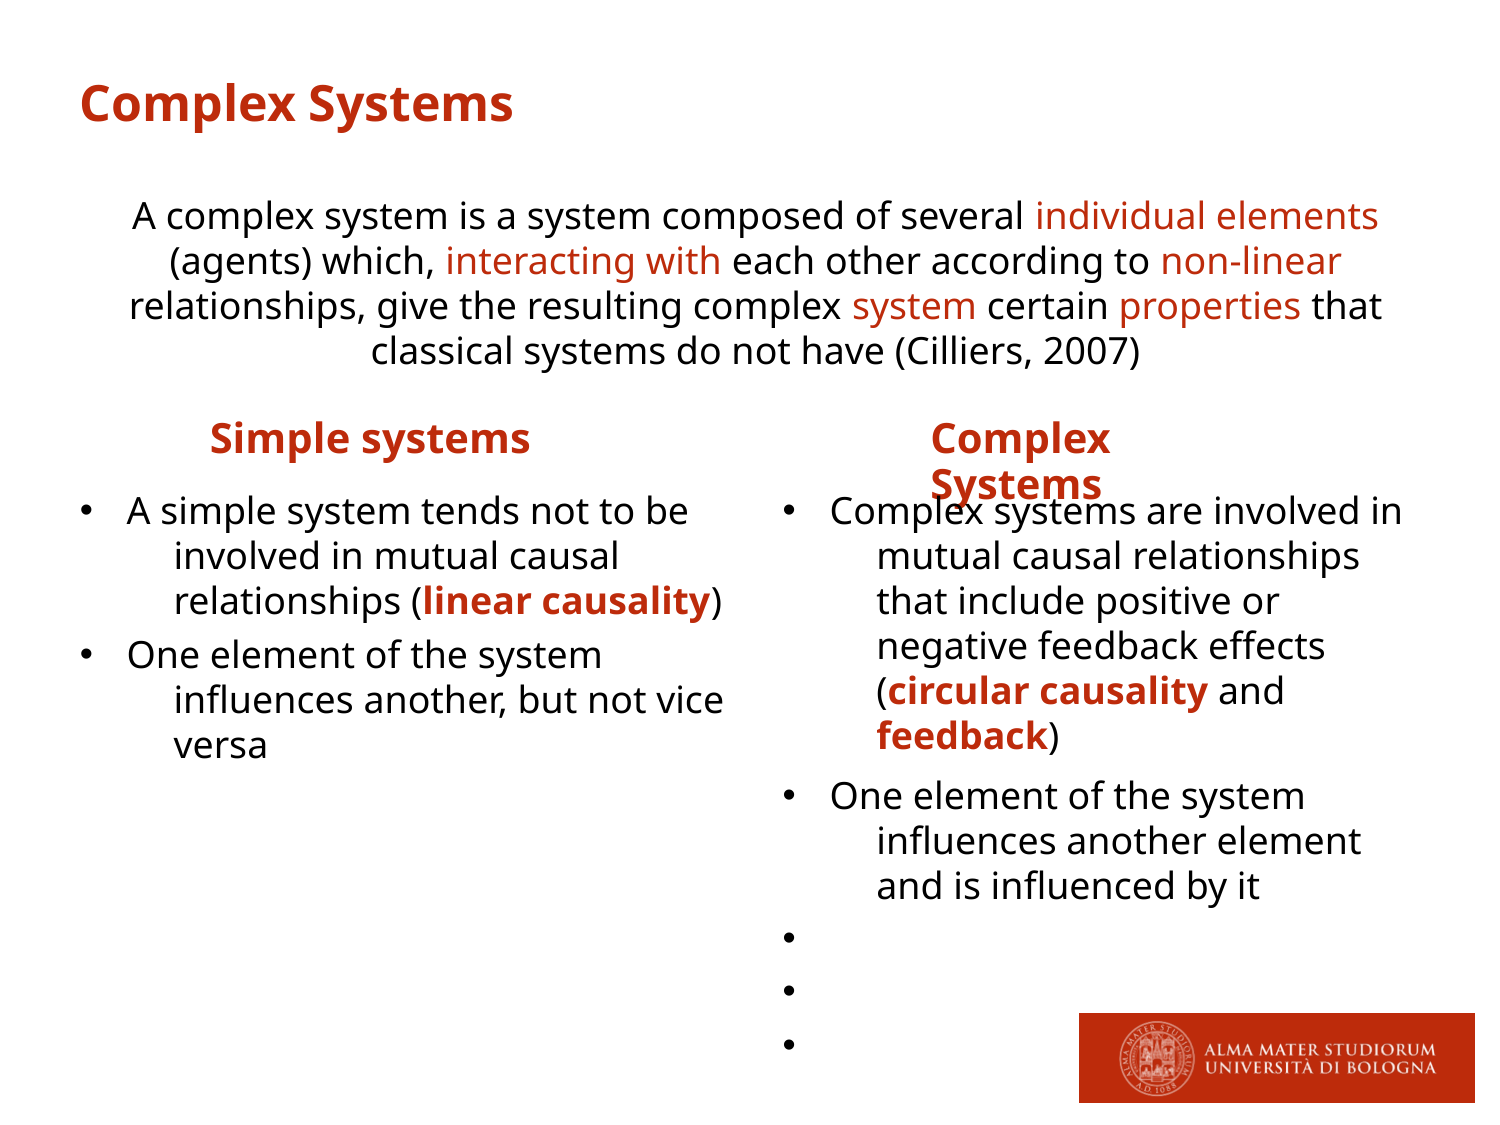

# Complex Systems
A complex system is a system composed of several individual elements (agents) which, interacting with each other according to non-linear relationships, give the resulting complex system certain properties that classical systems do not have (Cilliers, 2007)
Simple systems
Complex Systems
A simple system tends not to be involved in mutual causal relationships (linear causality)
One element of the system influences another, but not vice versa
Complex systems are involved in mutual causal relationships that include positive or negative feedback effects (circular causality and feedback)
One element of the system influences another element and is influenced by it